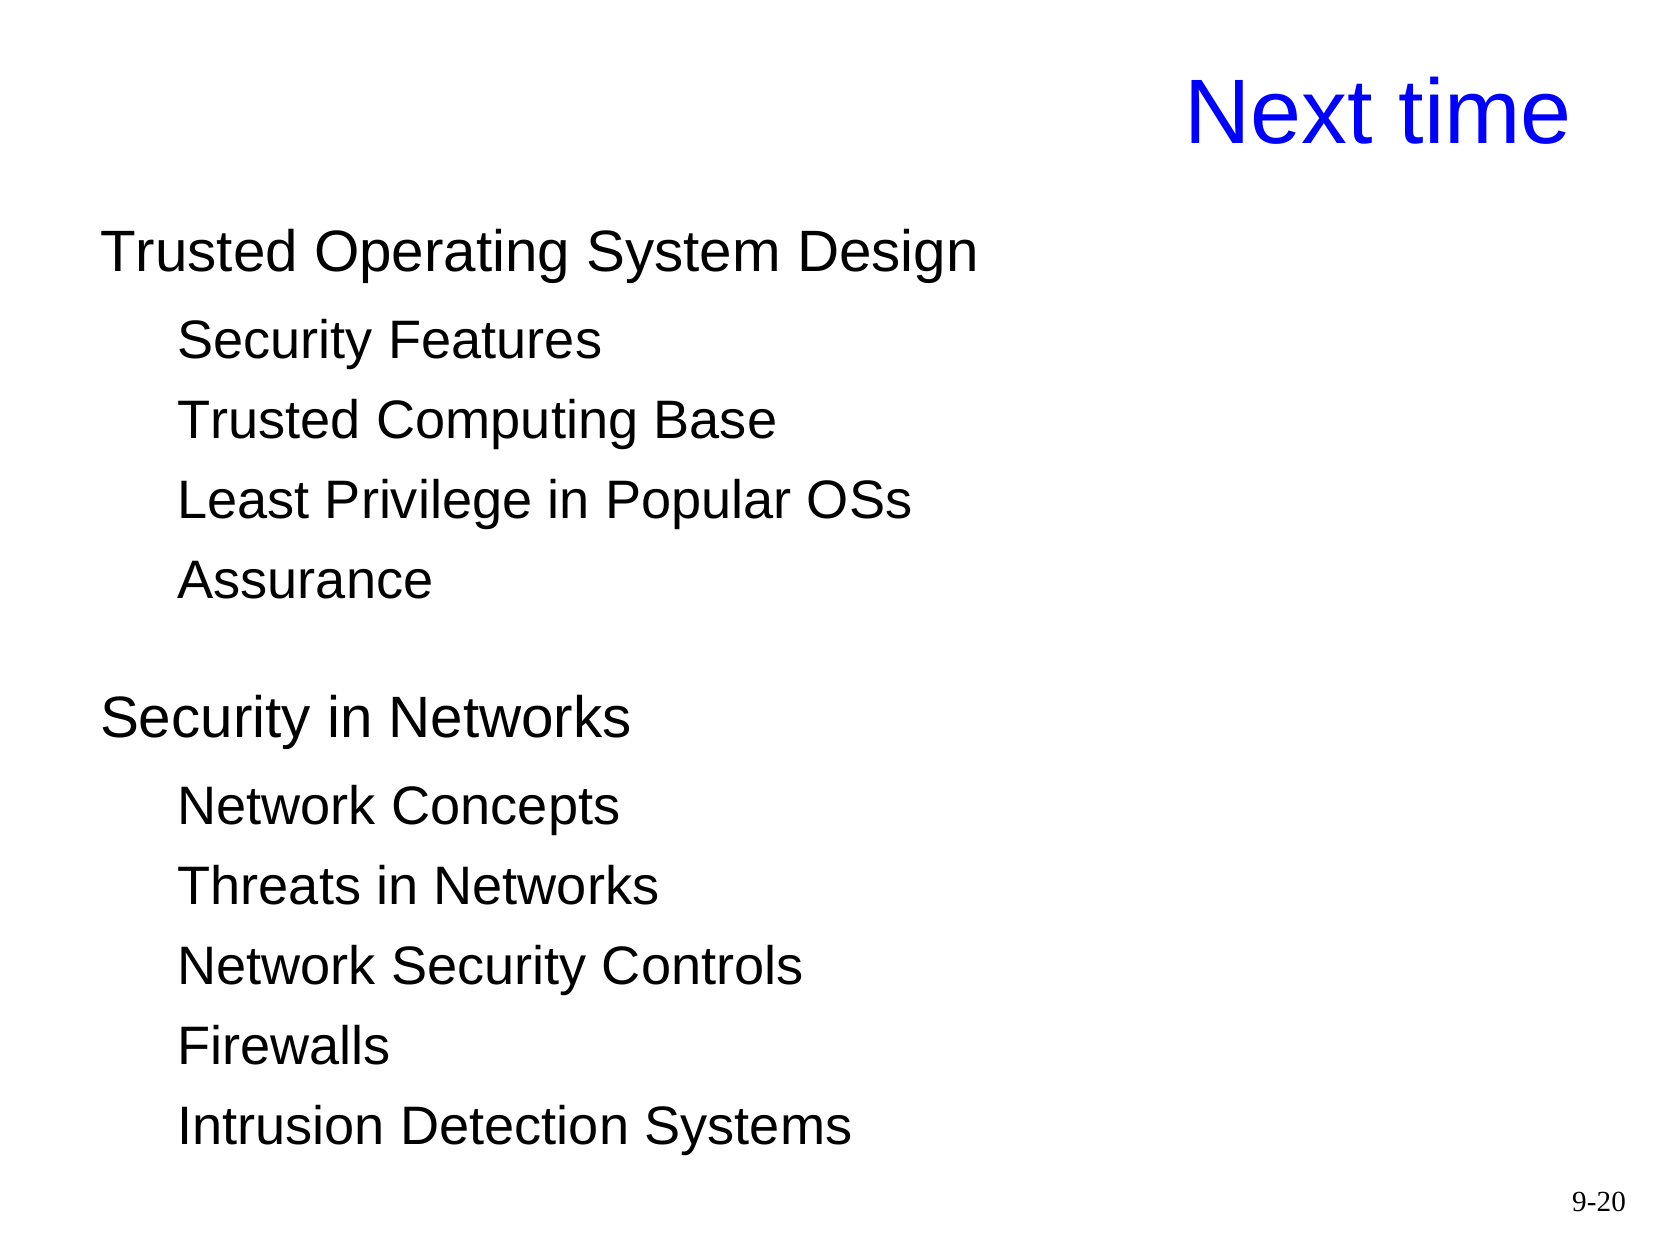

# Next time
Trusted Operating System Design
Security Features
Trusted Computing Base
Least Privilege in Popular OSs
Assurance
Security in Networks
Network Concepts
Threats in Networks
Network Security Controls
Firewalls
Intrusion Detection Systems